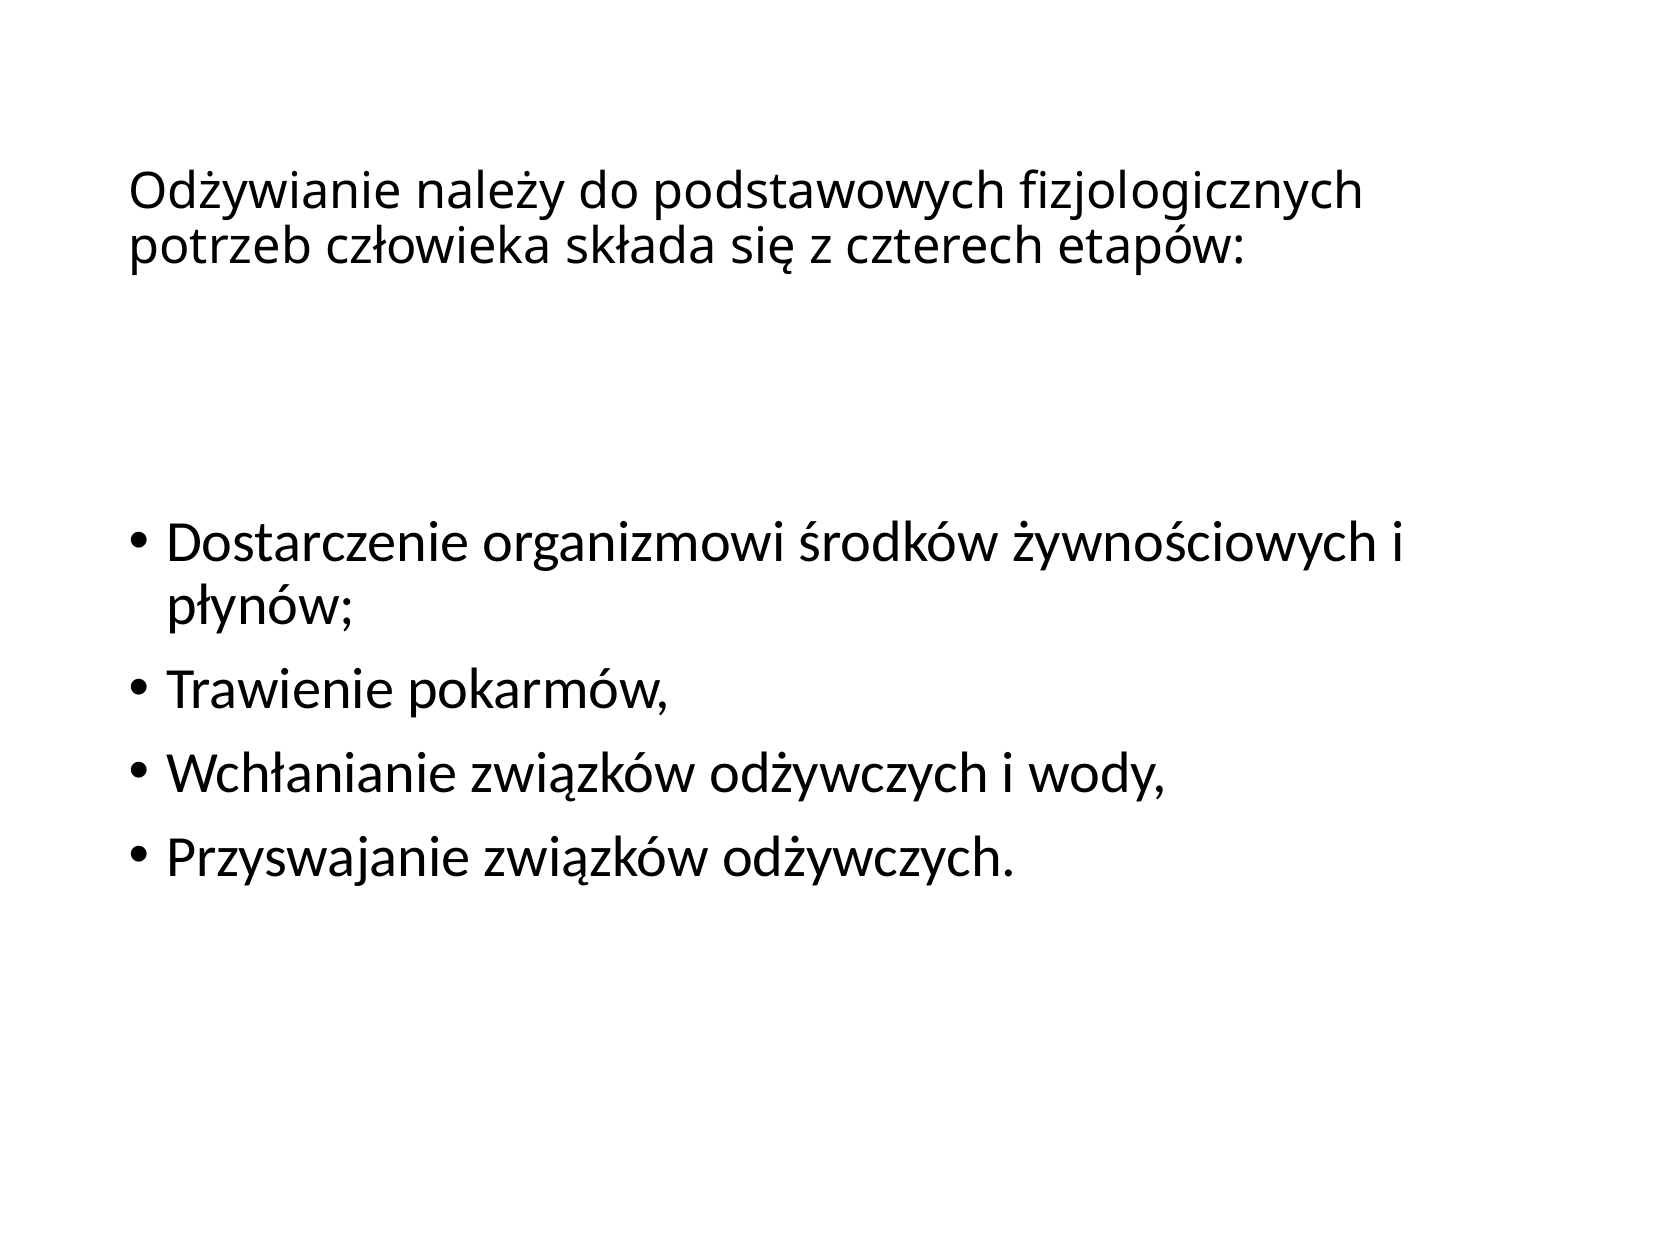

# Odżywianie należy do podstawowych fizjologicznych potrzeb człowieka składa się z czterech etapów:
Dostarczenie organizmowi środków żywnościowych i płynów;
Trawienie pokarmów,
Wchłanianie związków odżywczych i wody,
Przyswajanie związków odżywczych.